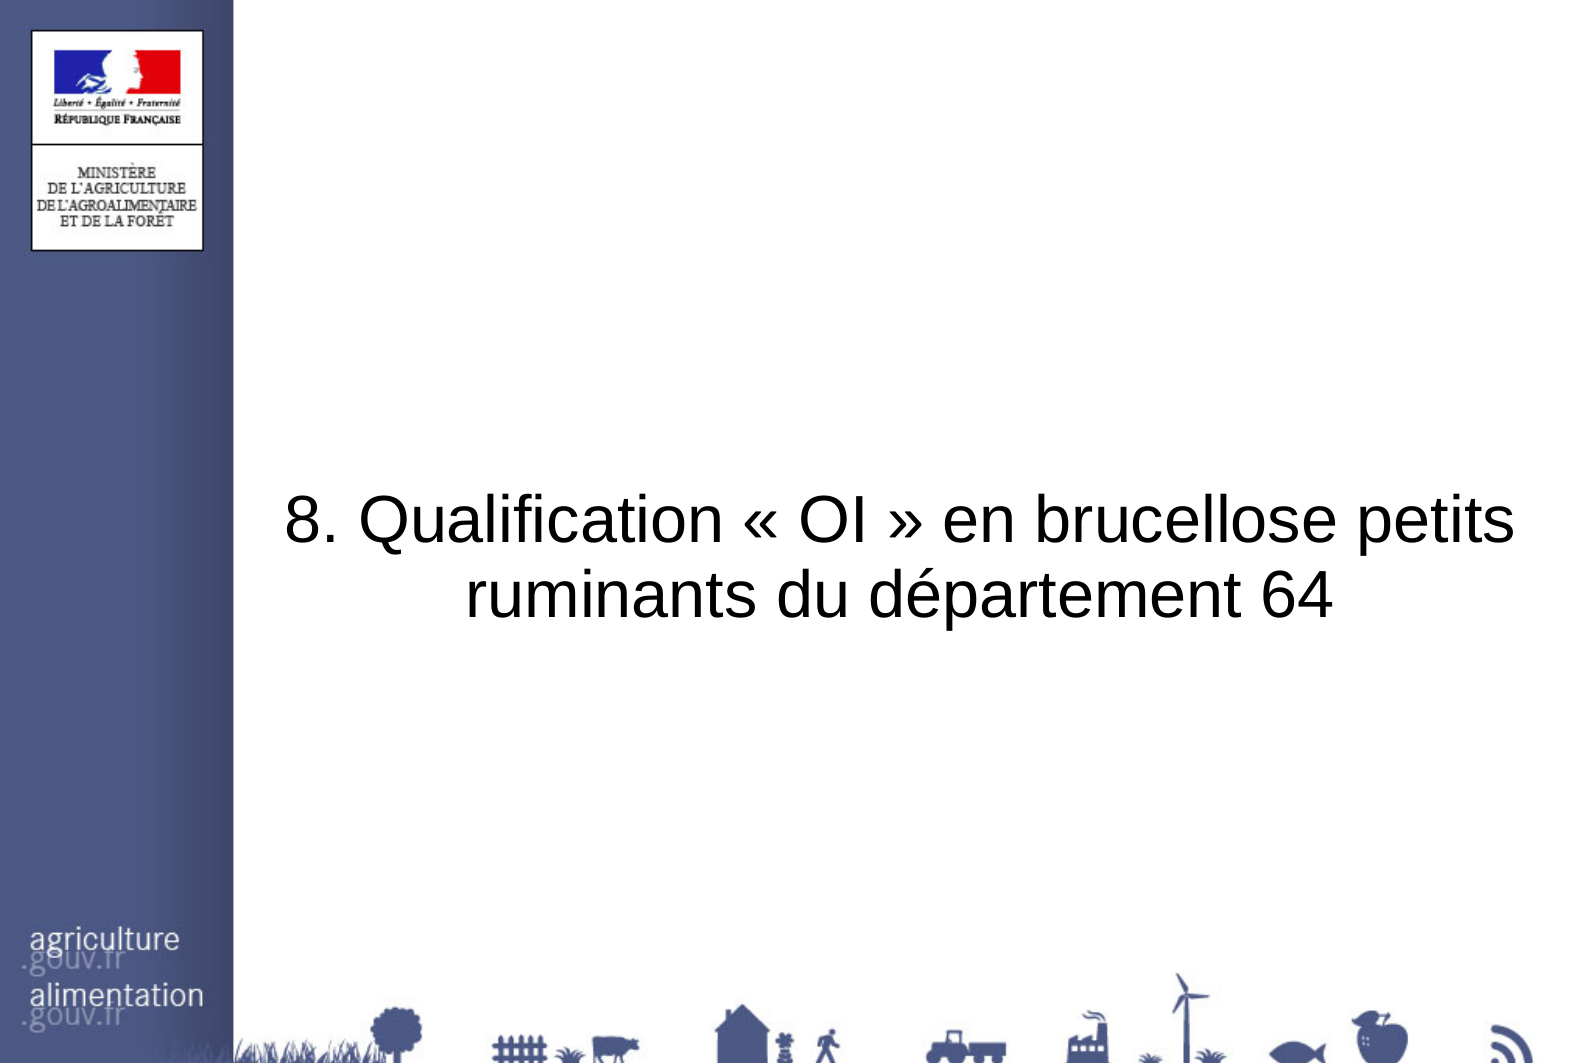

# 8. Qualification « OI » en brucellose petits ruminants du département 64